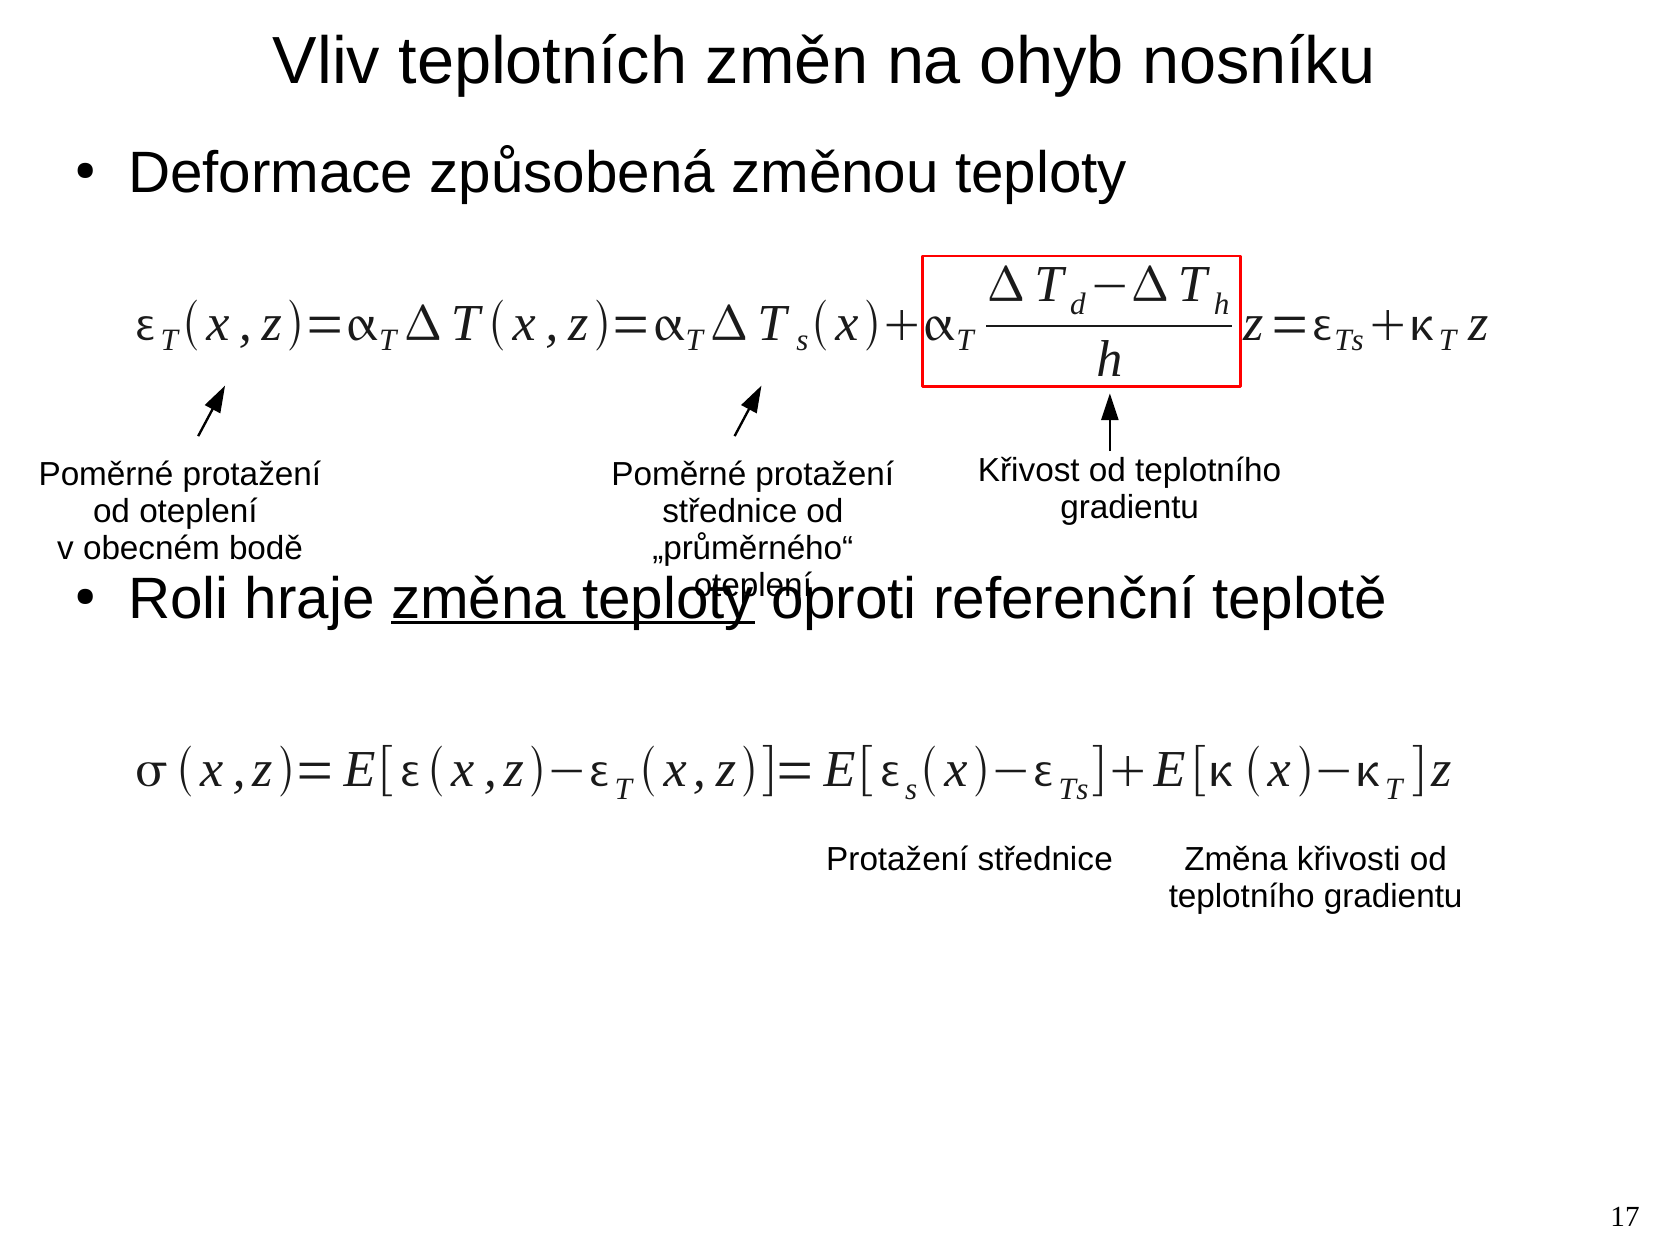

# Vliv teplotních změn na ohyb nosníku
Deformace způsobená změnou teploty
Roli hraje změna teploty oproti referenční teplotě
Křivost od teplotního gradientu
Poměrné protažení od oteplení v obecném bodě
Poměrné protažení střednice od „průměrného“ oteplení
Protažení střednice
Změna křivosti od teplotního gradientu
17